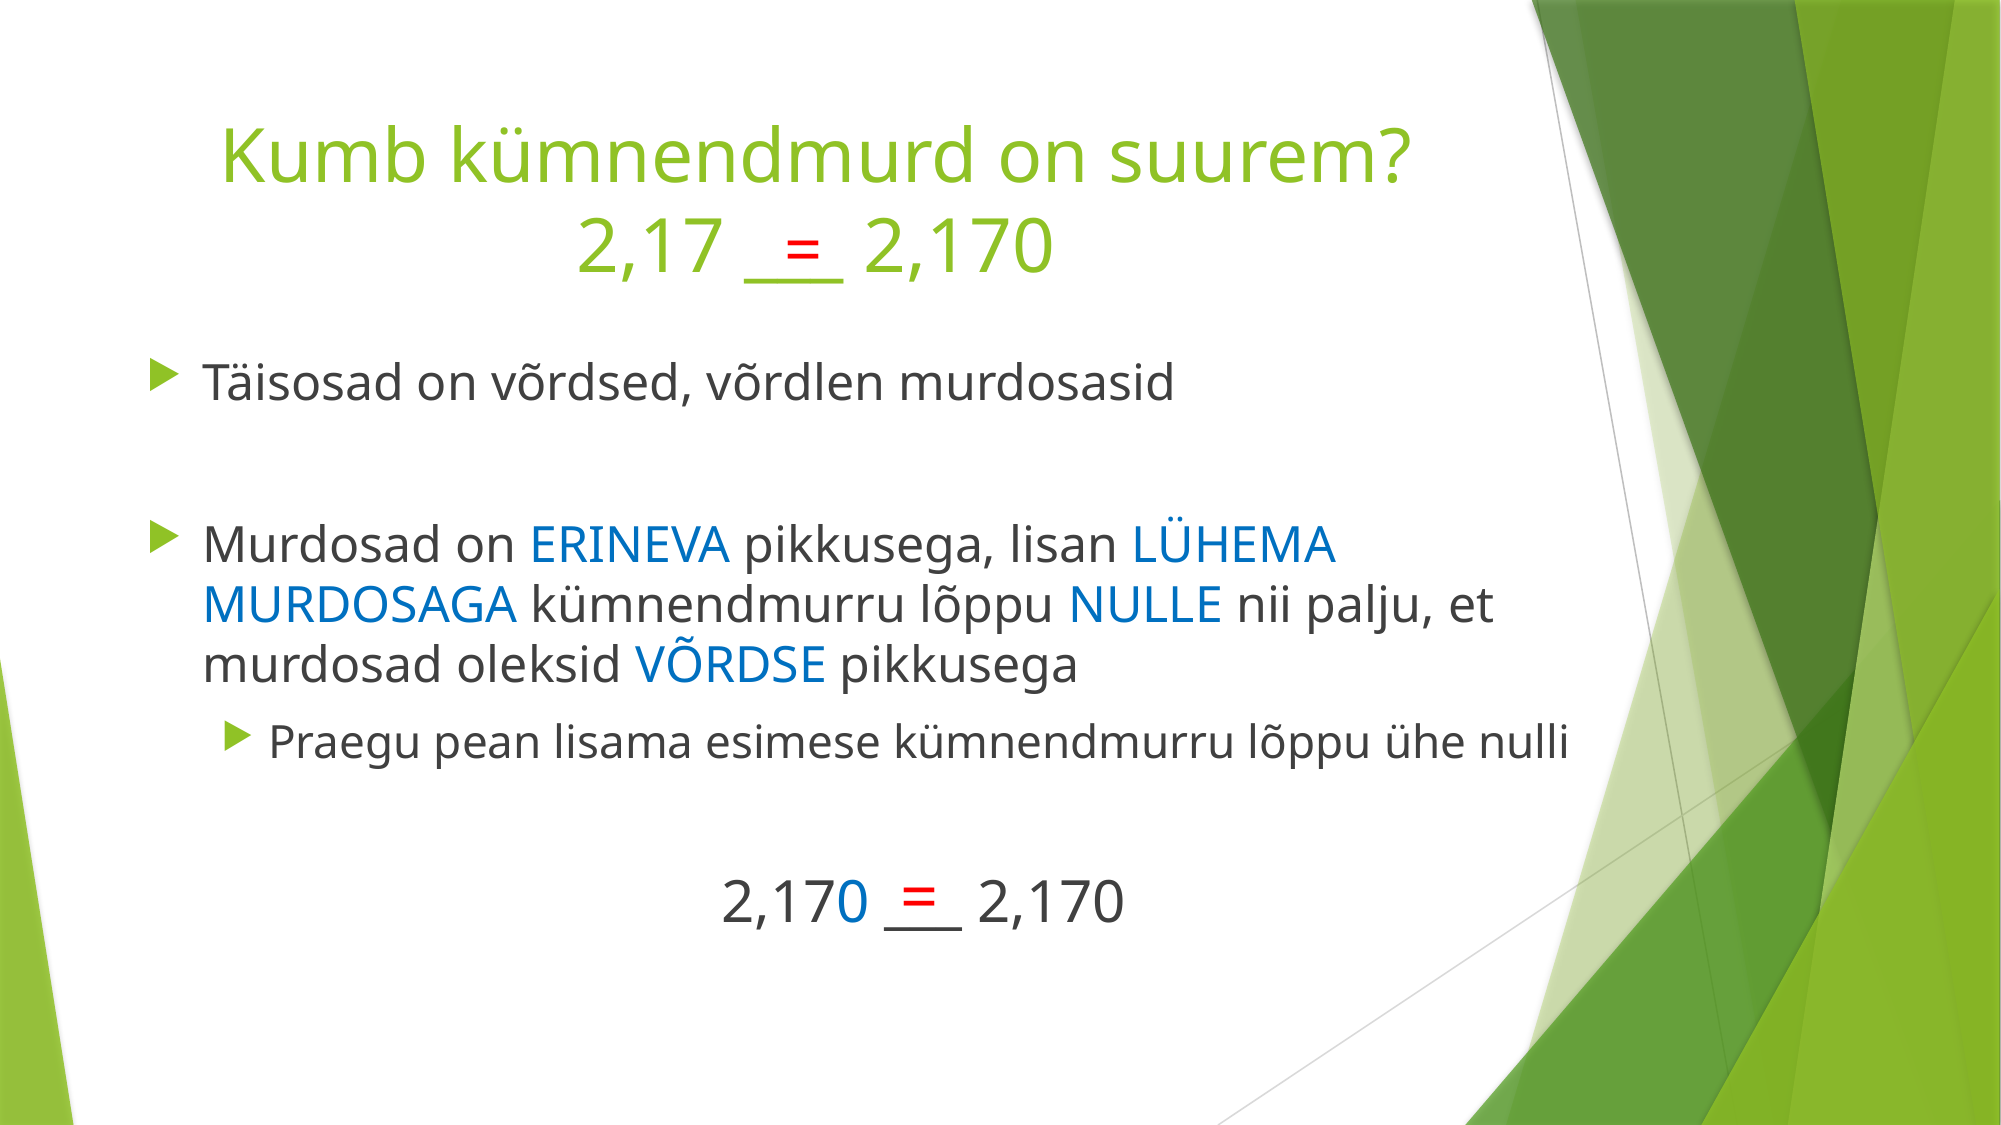

# Kumb kümnendmurd on suurem? 2,17 ___ 2,170
=
Täisosad on võrdsed, võrdlen murdosasid
Murdosad on ERINEVA pikkusega, lisan LÜHEMA MURDOSAGA kümnendmurru lõppu NULLE nii palju, et murdosad oleksid VÕRDSE pikkusega
Praegu pean lisama esimese kümnendmurru lõppu ühe nulli
2,170 ___ 2,170
=